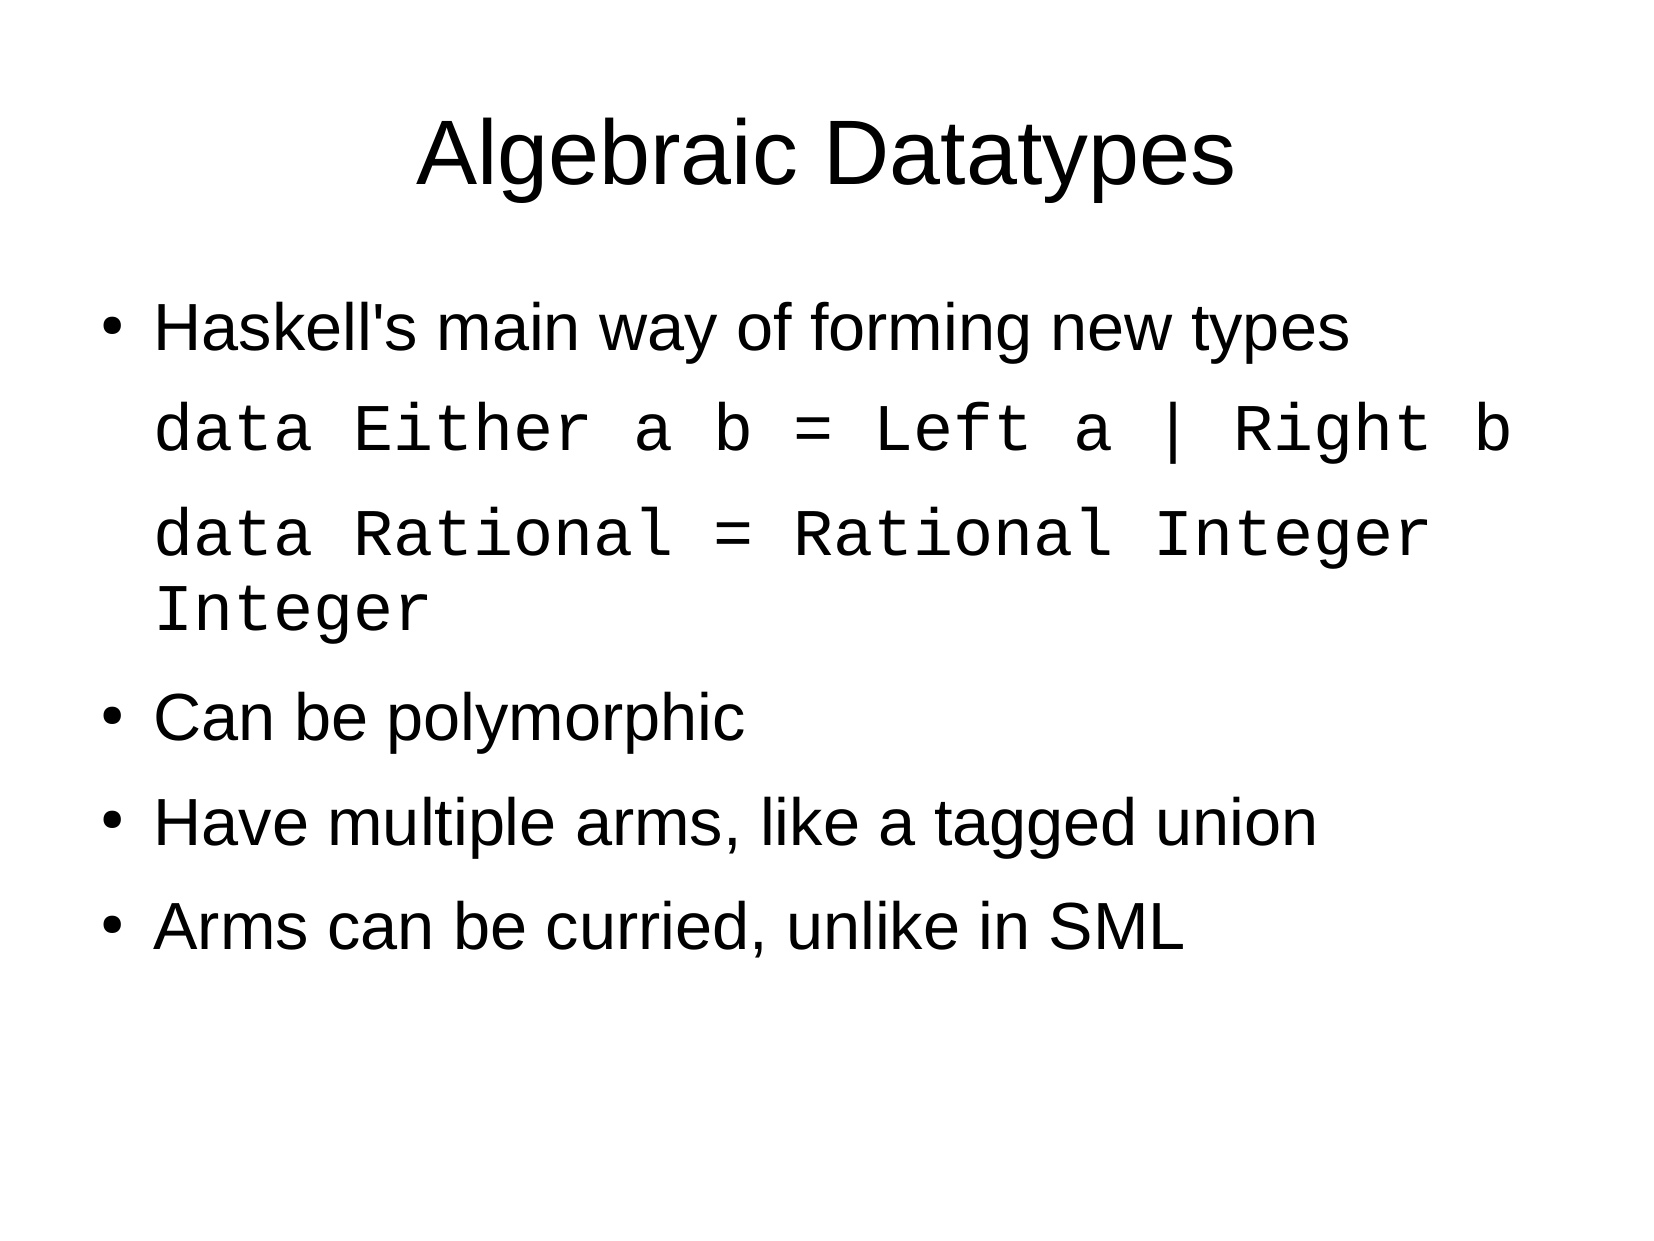

# Algebraic Datatypes
Haskell's main way of forming new types
data Either a b = Left a | Right b
data Rational = Rational Integer Integer
Can be polymorphic
Have multiple arms, like a tagged union
Arms can be curried, unlike in SML